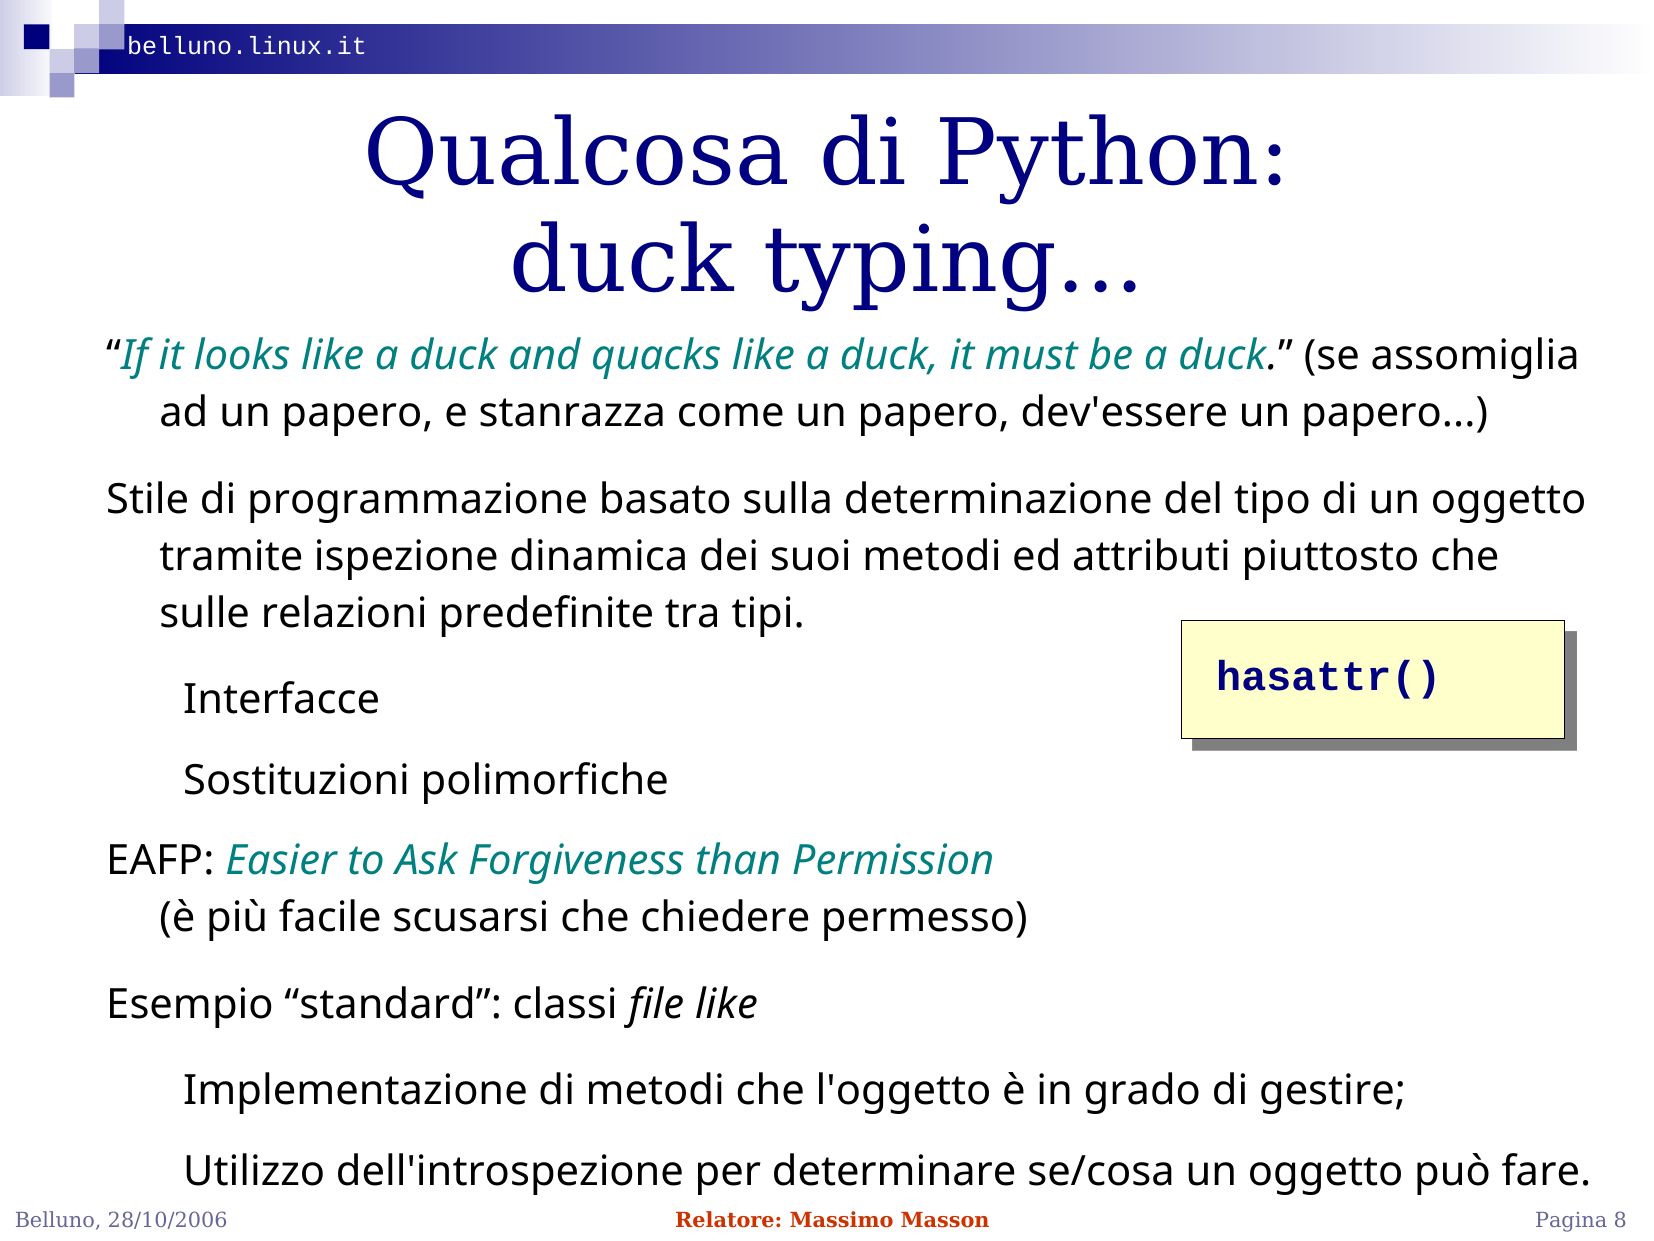

# Qualcosa di Python: duck typing...
“If it looks like a duck and quacks like a duck, it must be a duck.” (se assomiglia ad un papero, e stanrazza come un papero, dev'essere un papero...)
Stile di programmazione basato sulla determinazione del tipo di un oggetto tramite ispezione dinamica dei suoi metodi ed attributi piuttosto che sulle relazioni predefinite tra tipi.
Interfacce
Sostituzioni polimorfiche
EAFP: Easier to Ask Forgiveness than Permission
(è più facile scusarsi che chiedere permesso)
Esempio “standard”: classi file like
Implementazione di metodi che l'oggetto è in grado di gestire;
Utilizzo dell'introspezione per determinare se/cosa un oggetto può fare.
hasattr()